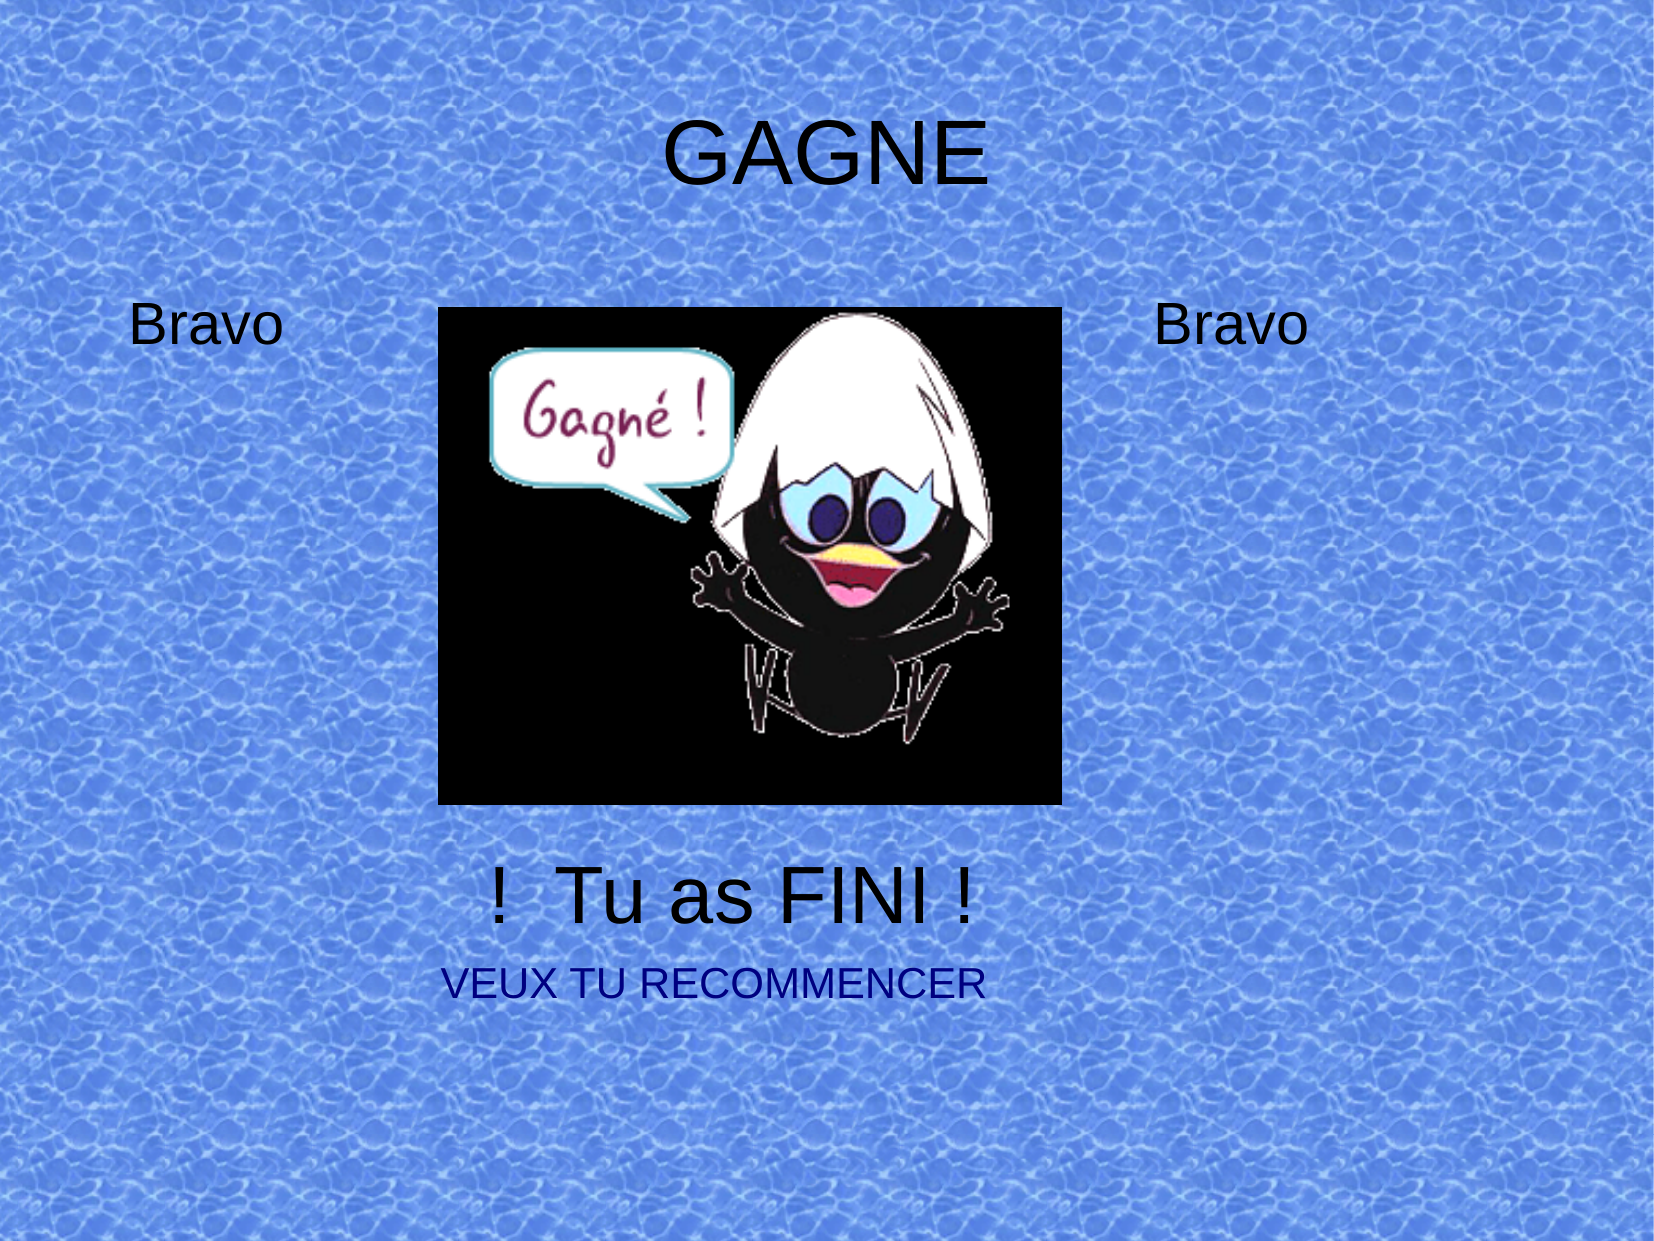

# GAGNE
Bravo Bravo
 ! Tu as FINI !
 VEUX TU RECOMMENCER